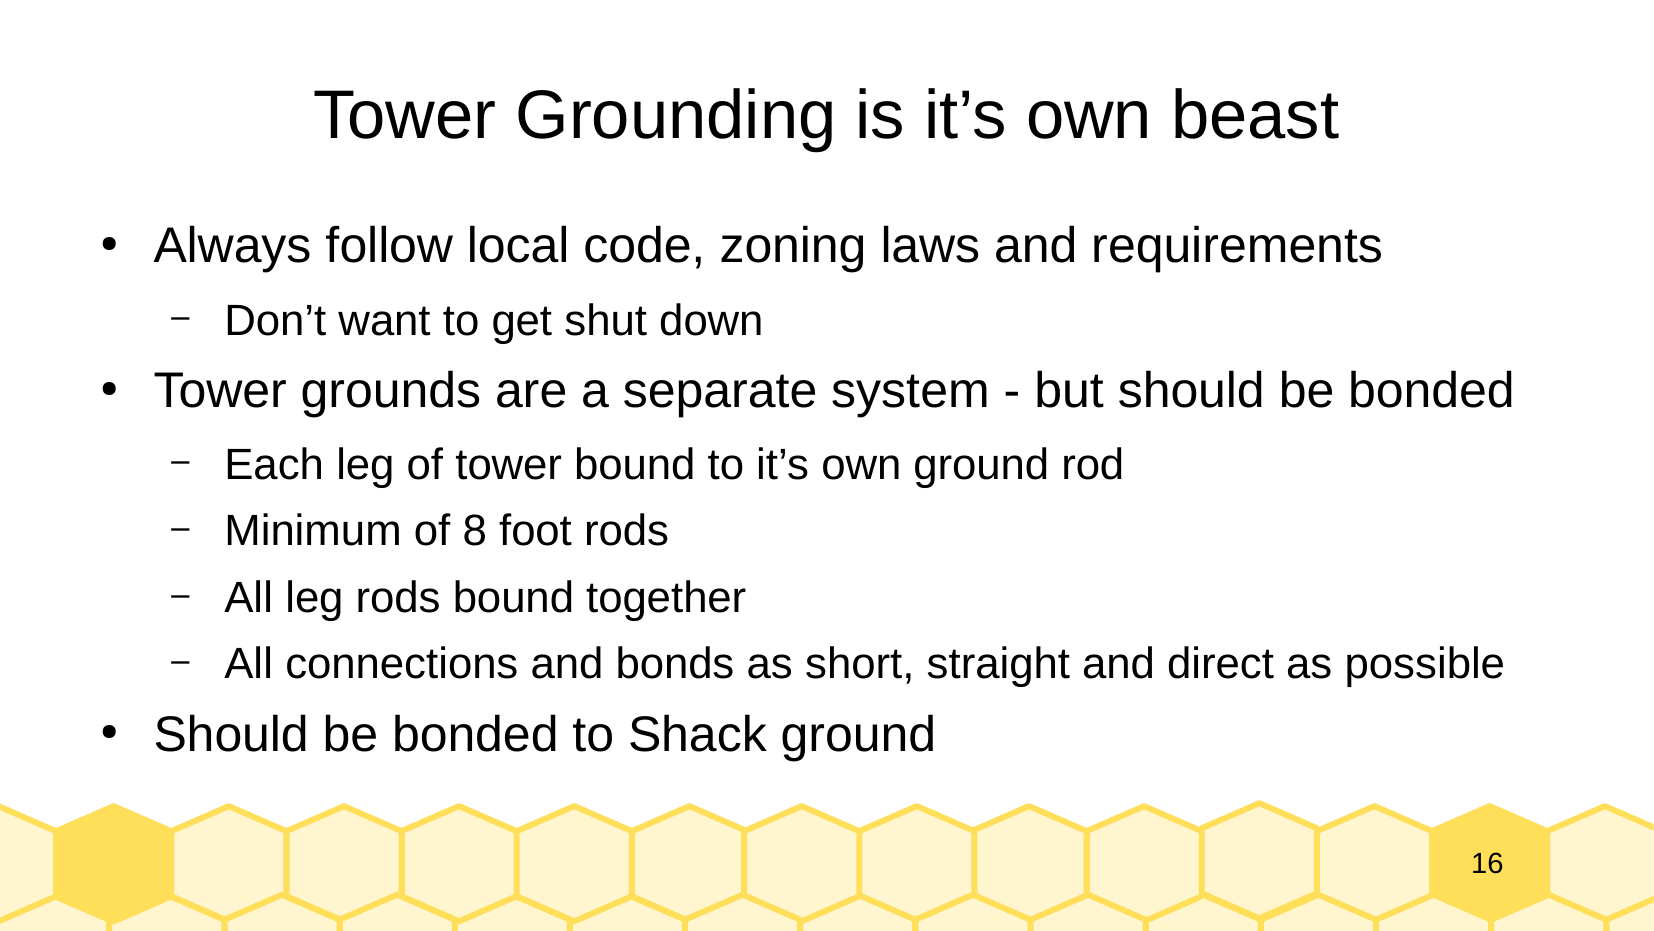

# Tower Grounding is it’s own beast
Always follow local code, zoning laws and requirements
Don’t want to get shut down
Tower grounds are a separate system - but should be bonded
Each leg of tower bound to it’s own ground rod
Minimum of 8 foot rods
All leg rods bound together
All connections and bonds as short, straight and direct as possible
Should be bonded to Shack ground